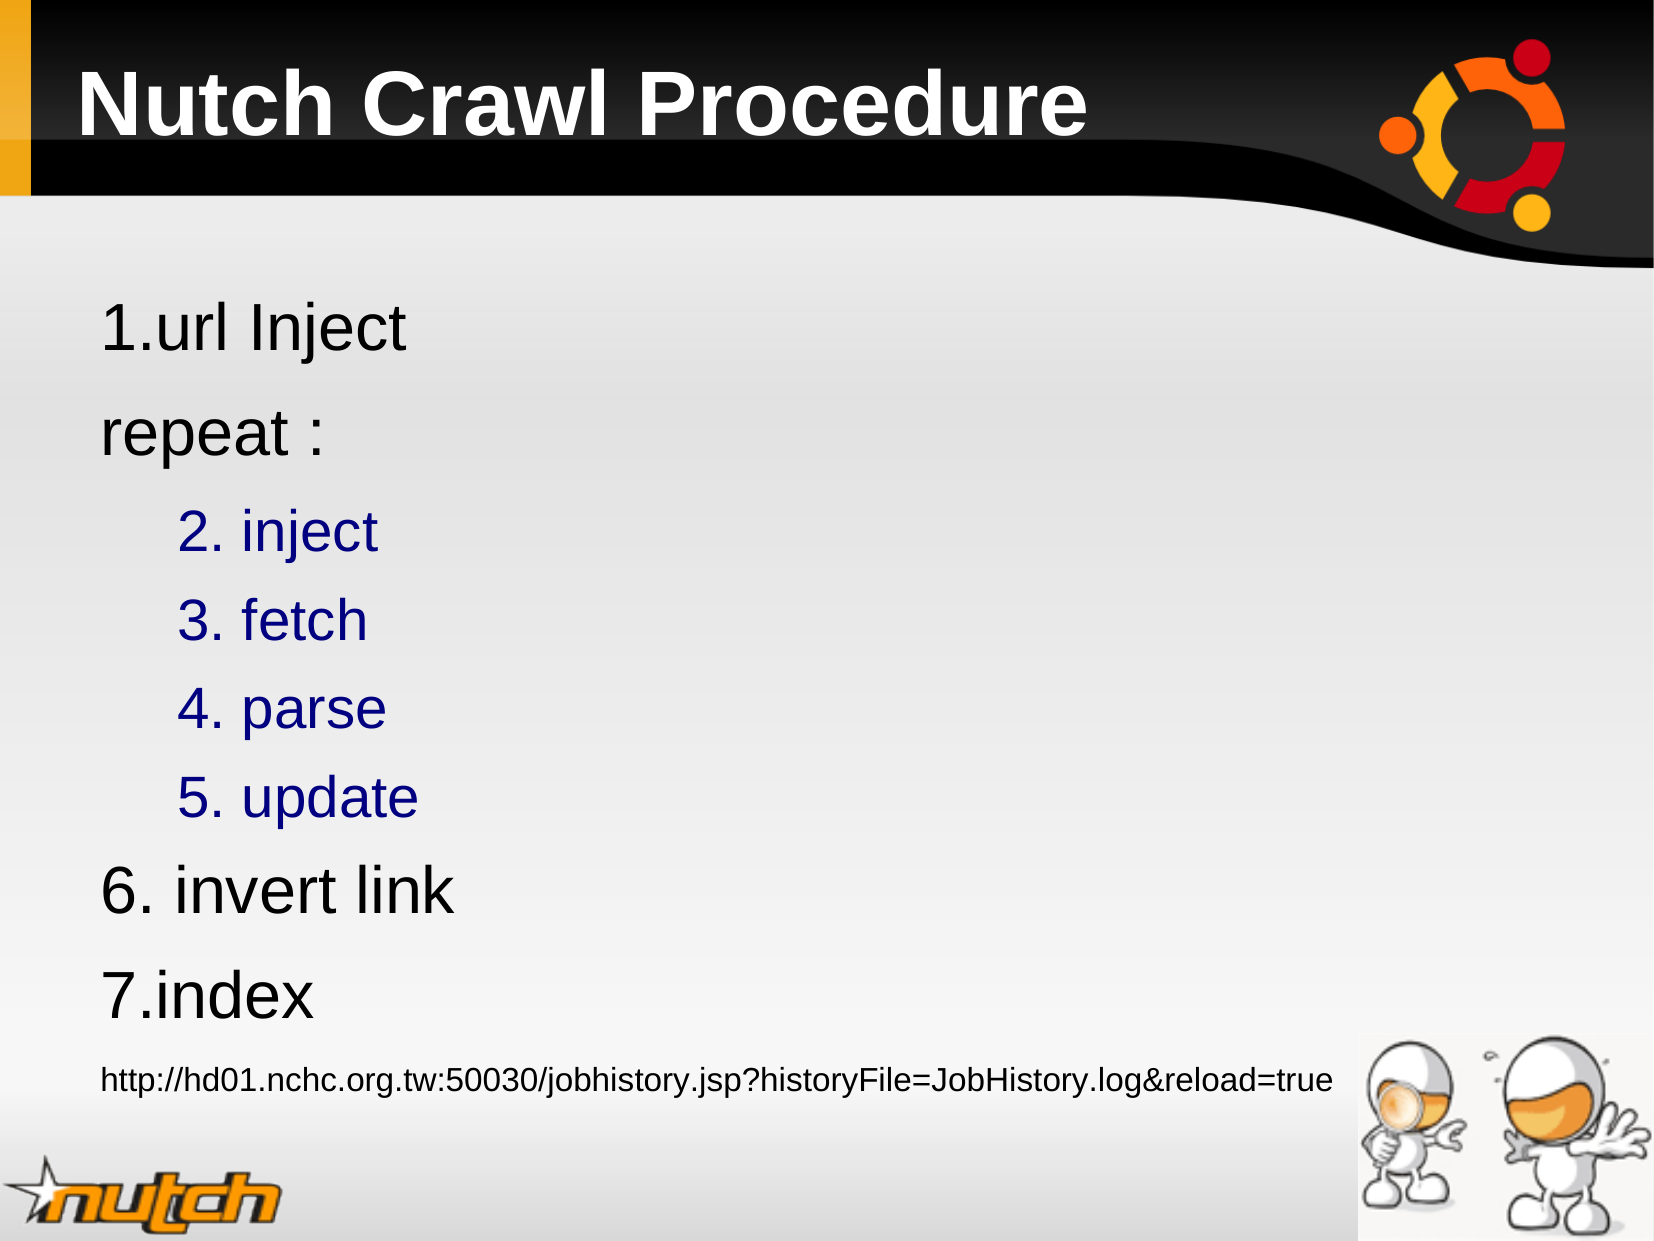

# Nutch Crawl Procedure
1.url Inject
repeat :
2. inject
3. fetch
4. parse
5. update
6. invert link
7.index
http://hd01.nchc.org.tw:50030/jobhistory.jsp?historyFile=JobHistory.log&reload=true